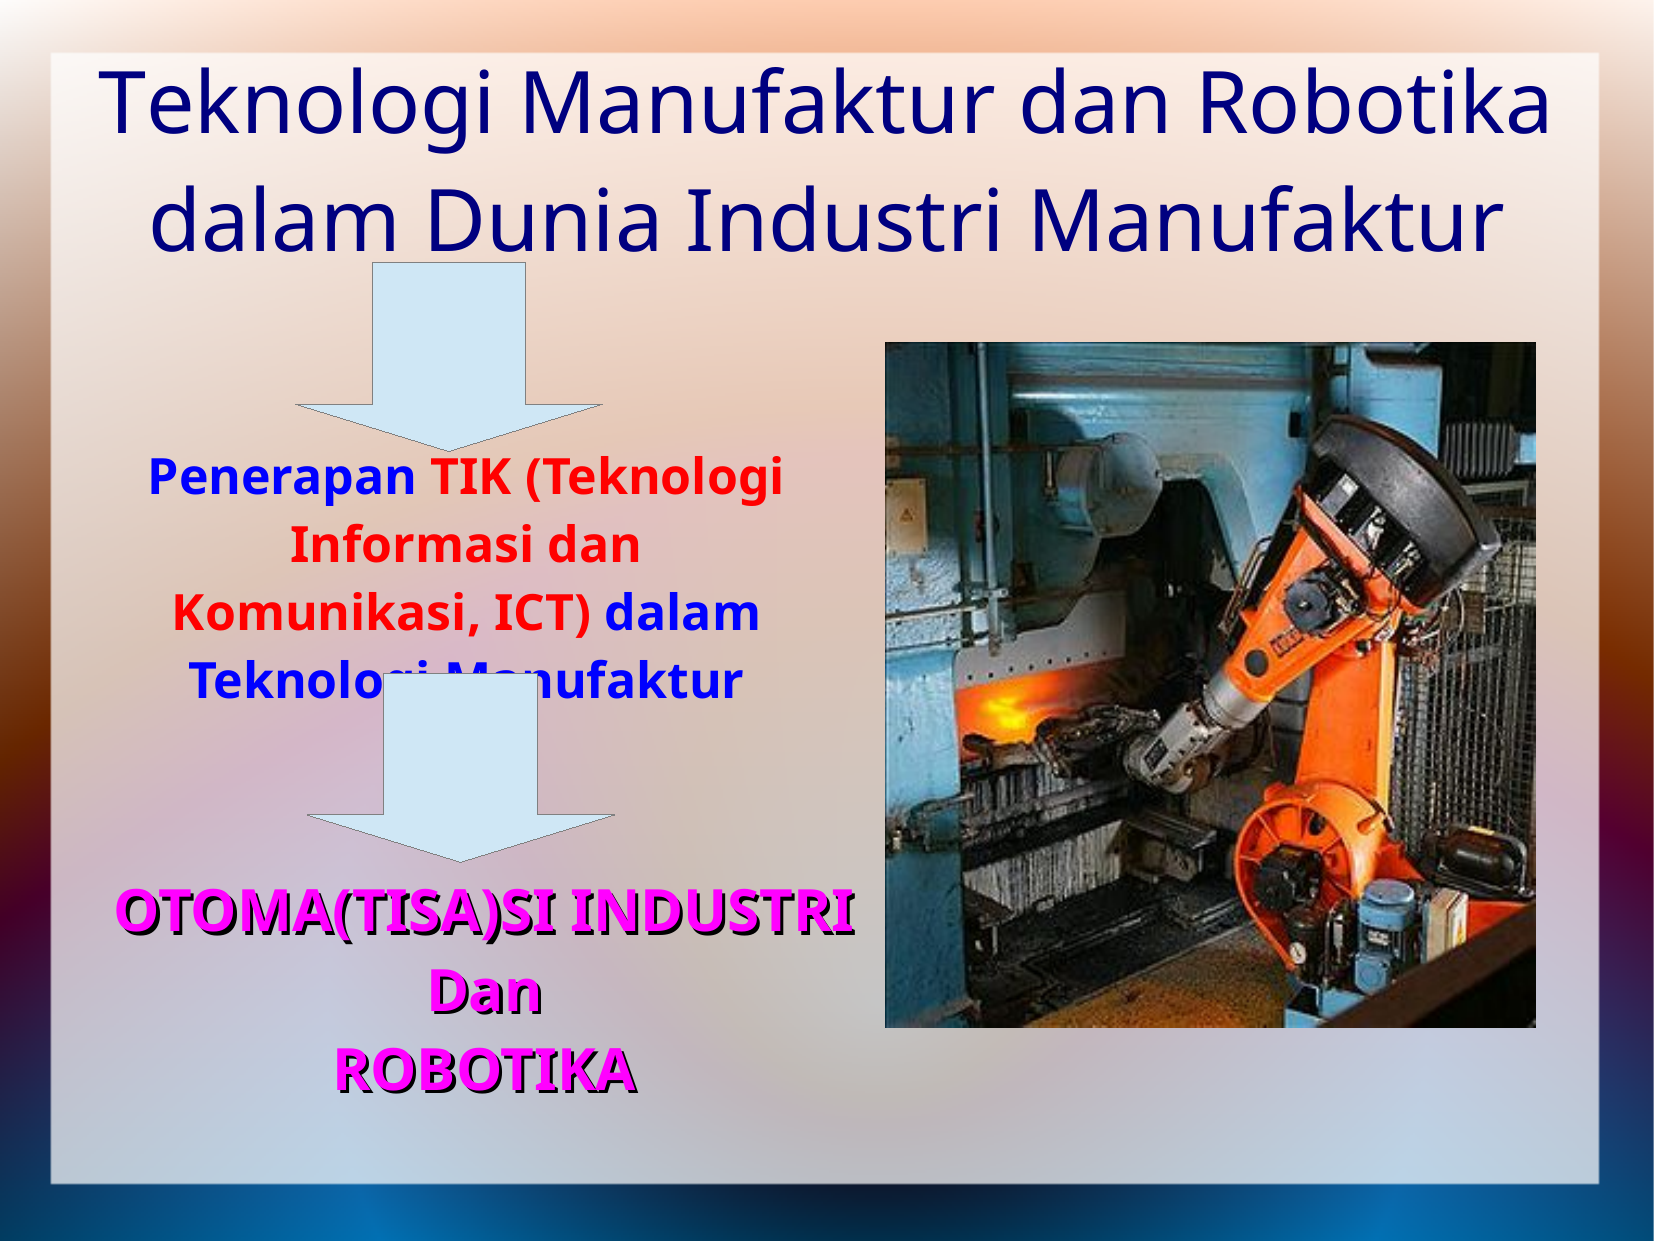

# Teknologi Manufaktur dan Robotika dalam Dunia Industri Manufaktur
Penerapan TIK (Teknologi Informasi dan Komunikasi, ICT) dalam Teknologi Manufaktur
OTOMA(TISA)SI INDUSTRI
Dan
ROBOTIKA